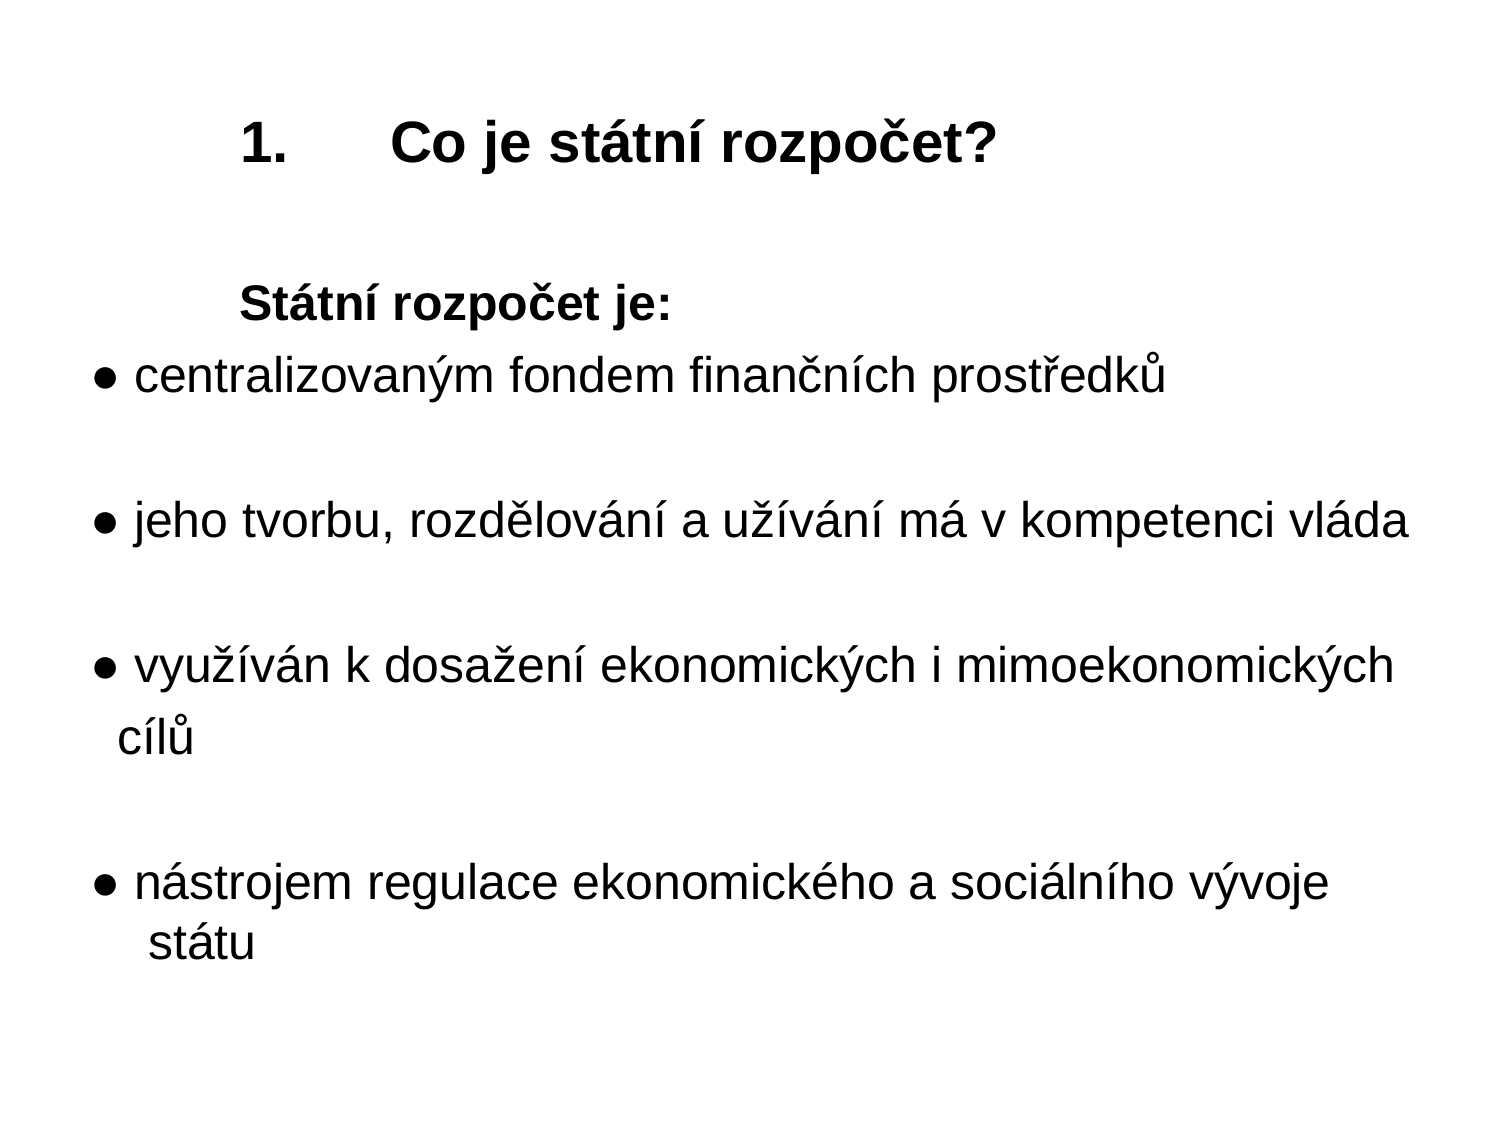

# 1.	Co je státní rozpočet?
		Státní rozpočet je:
● centralizovaným fondem finančních prostředků
● jeho tvorbu, rozdělování a užívání má v kompetenci vláda
● využíván k dosažení ekonomických i mimoekonomických
 cílů
● nástrojem regulace ekonomického a sociálního vývoje státu